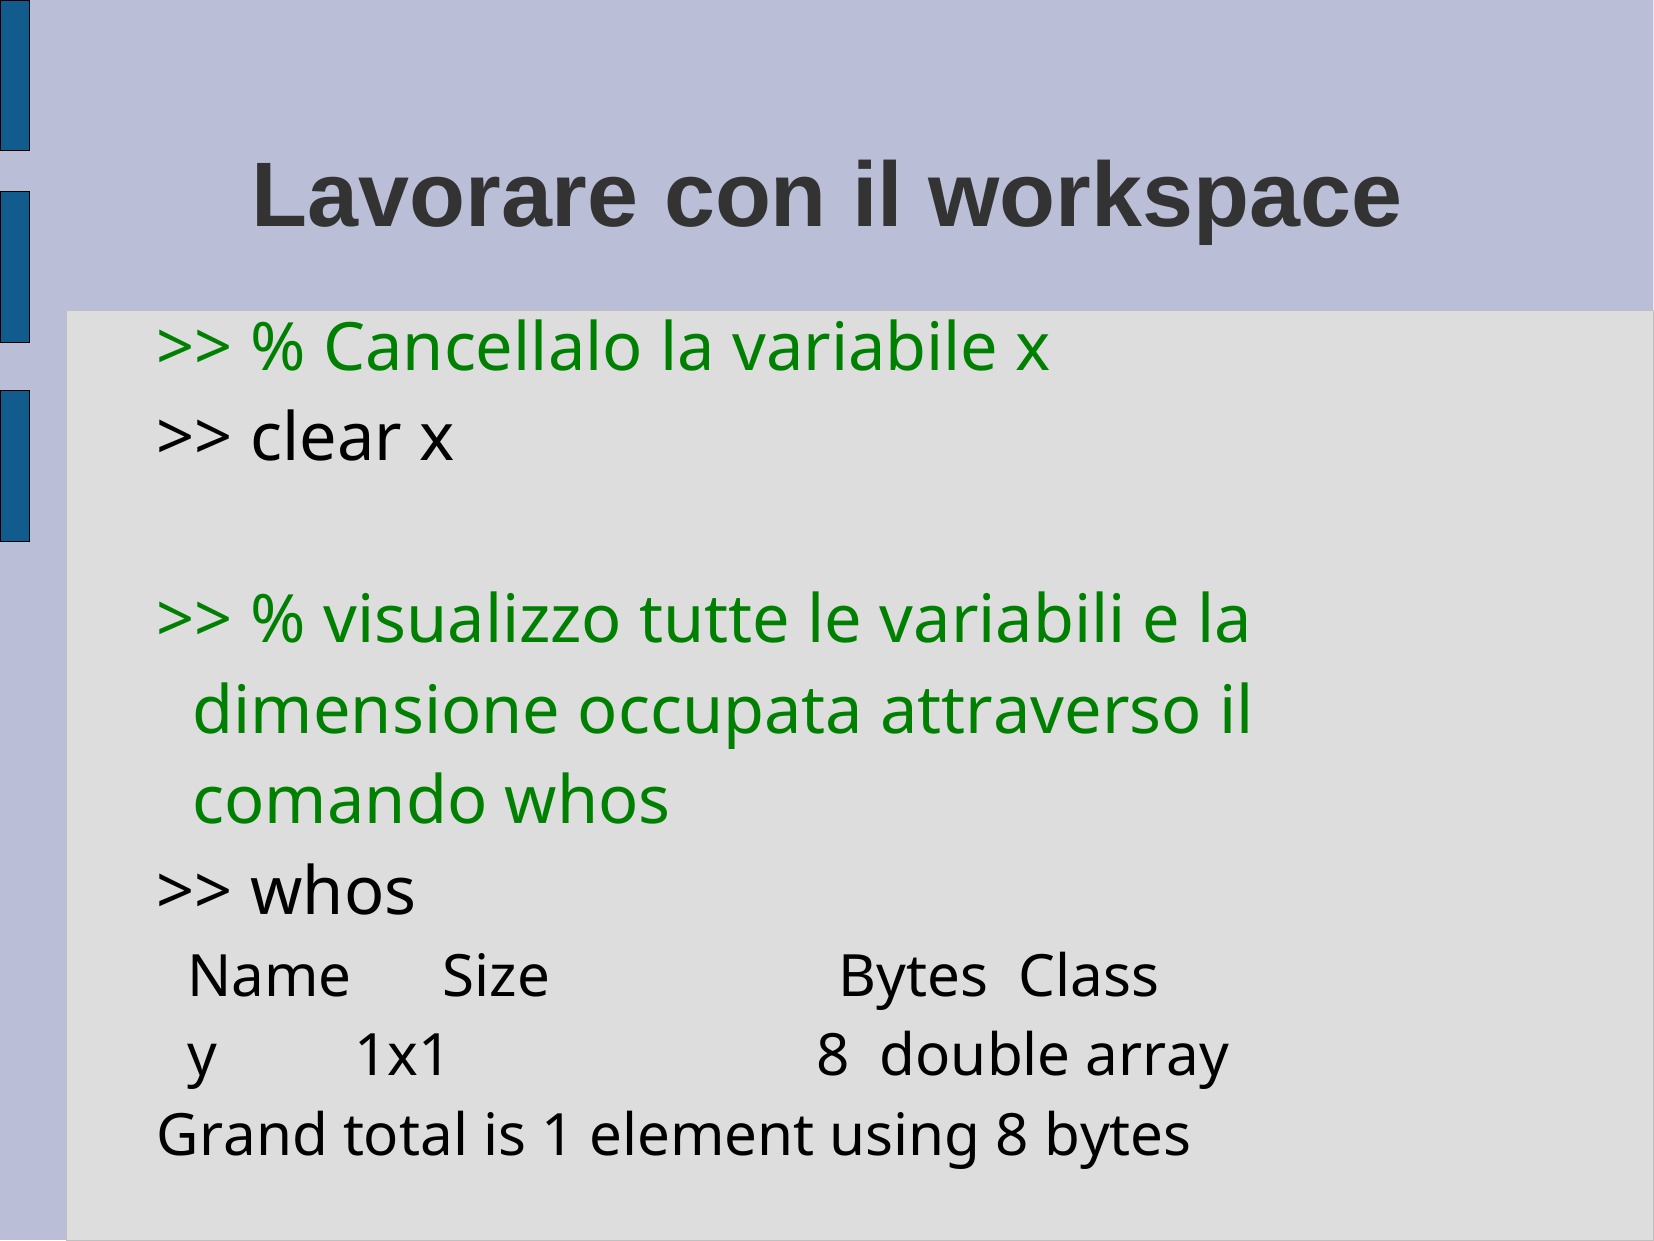

# Lavorare con il workspace
>> % Cancellalo la variabile x
>> clear x
>> % visualizzo tutte le variabili e la dimensione occupata attraverso il comando whos
>> whos
 Name Size Bytes Class
 y 1x1 8 double array
Grand total is 1 element using 8 bytes